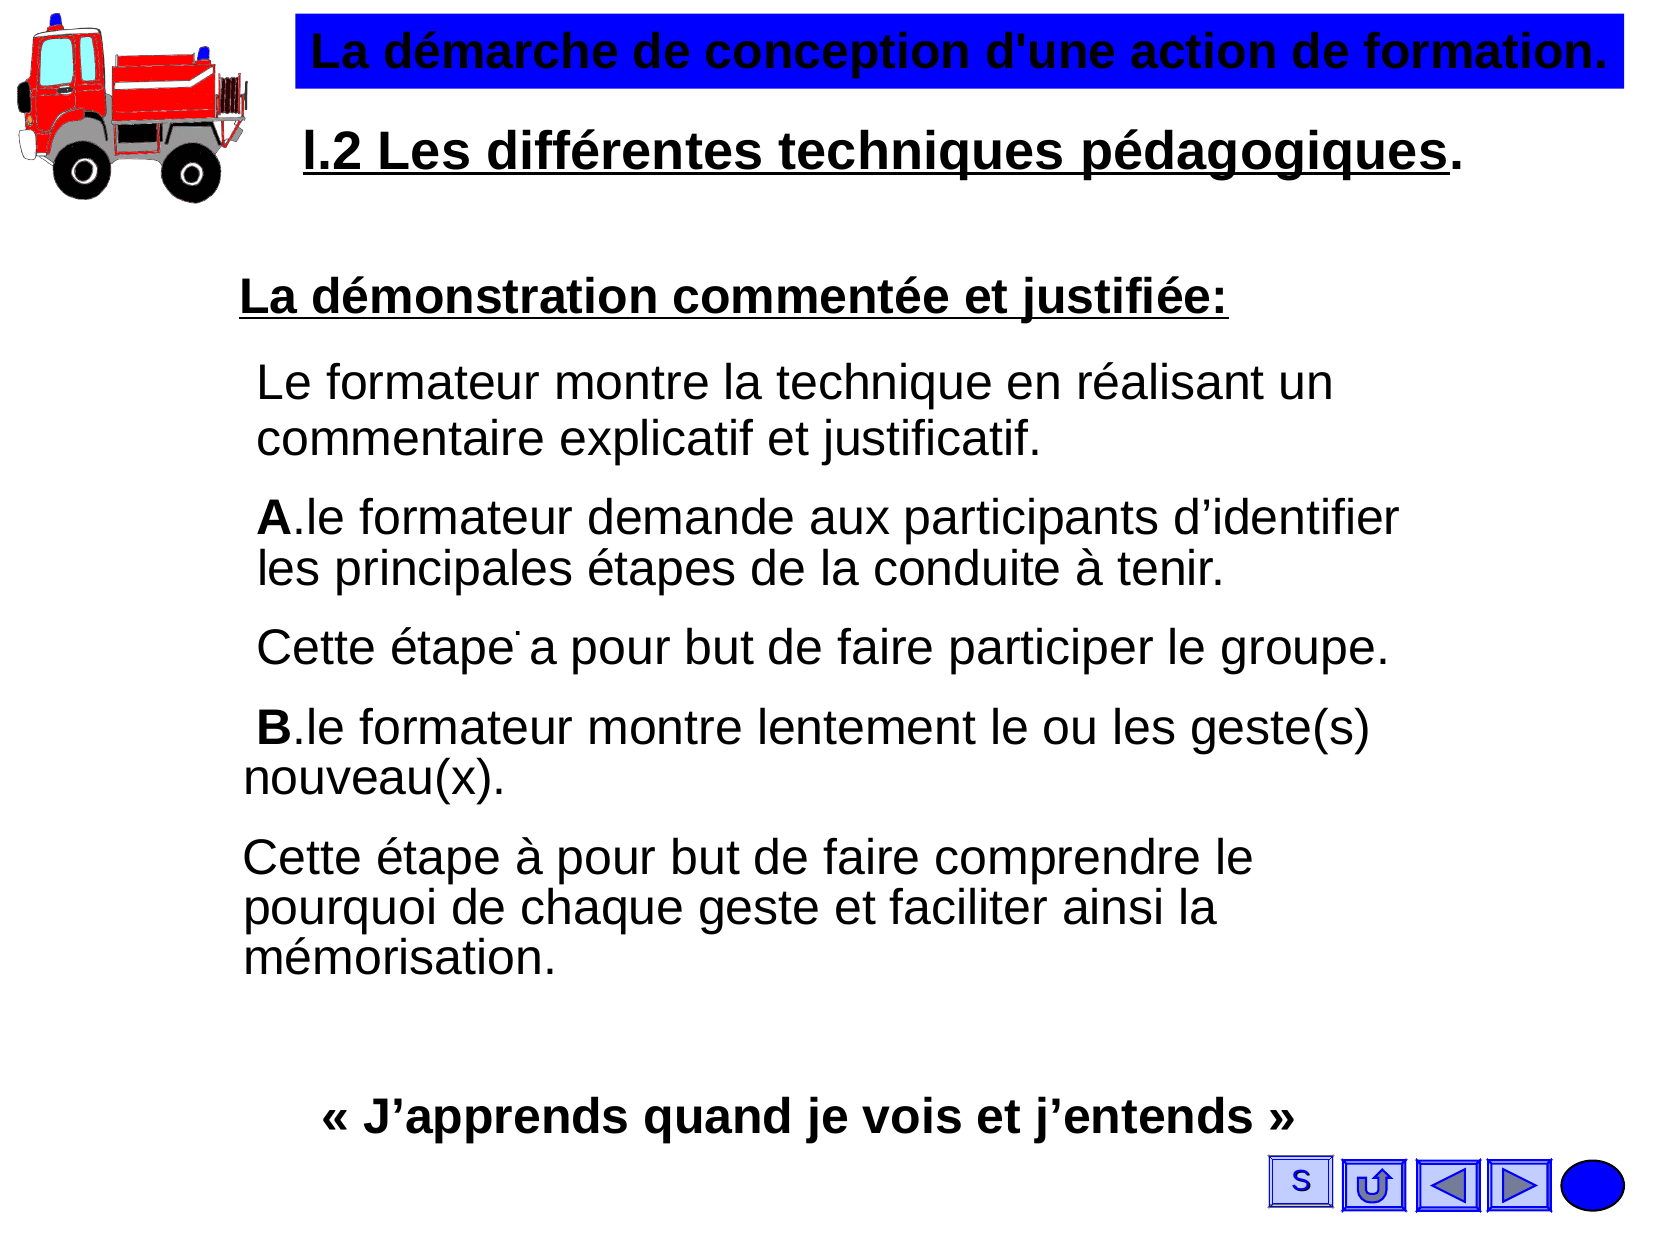

La démarche de conception d'une action de formation.
l.2 Les différentes techniques pédagogiques.
# La démonstration commentée et justifiée:
 Le formateur montre la technique en réalisant un commentaire explicatif et justificatif.
 A.le formateur demande aux participants d’identifier les principales étapes de la conduite à tenir.
 Cette étape a pour but de faire participer le groupe.
 B.le formateur montre lentement le ou les geste(s) nouveau(x).
 Cette étape à pour but de faire comprendre le pourquoi de chaque geste et faciliter ainsi la mémorisation.
« J’apprends quand je vois et j’entends »
.